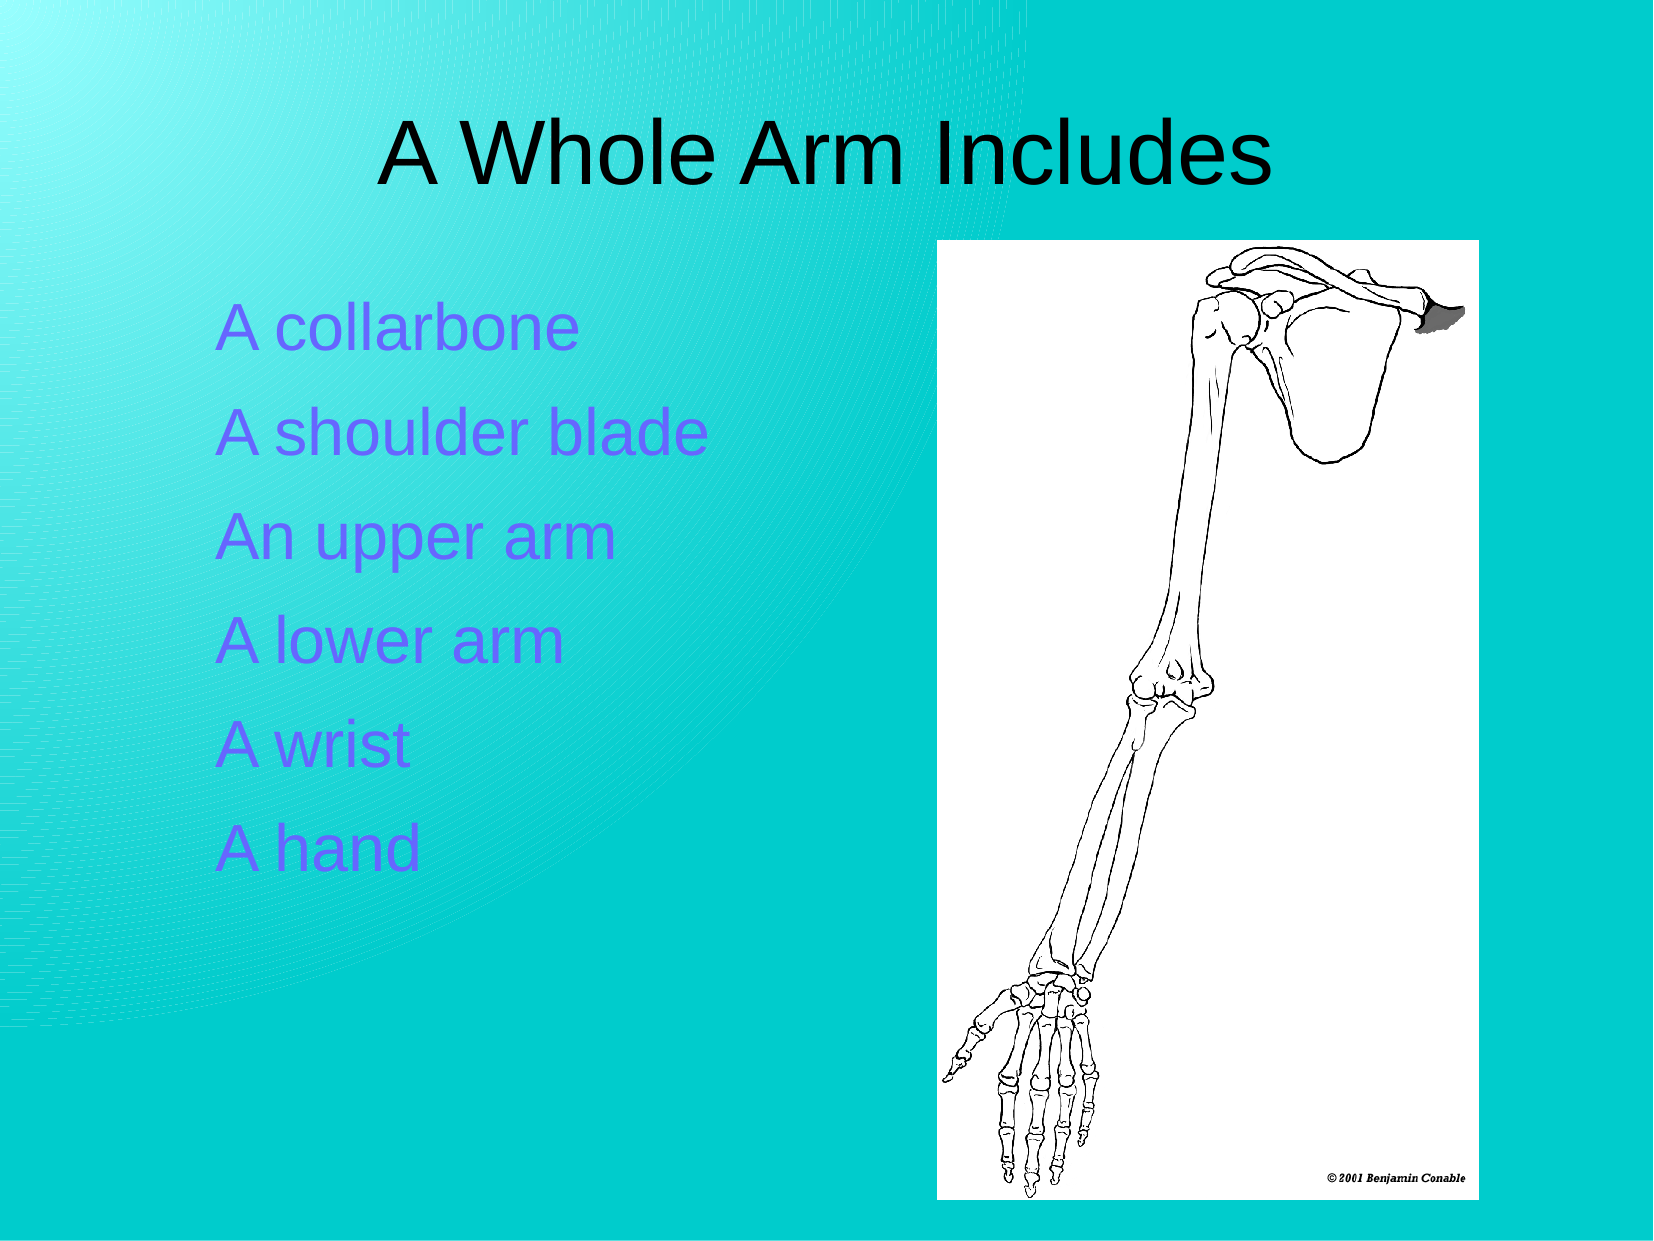

# A Whole Arm Includes
A collarbone
A shoulder blade
An upper arm
A lower arm
A wrist
A hand